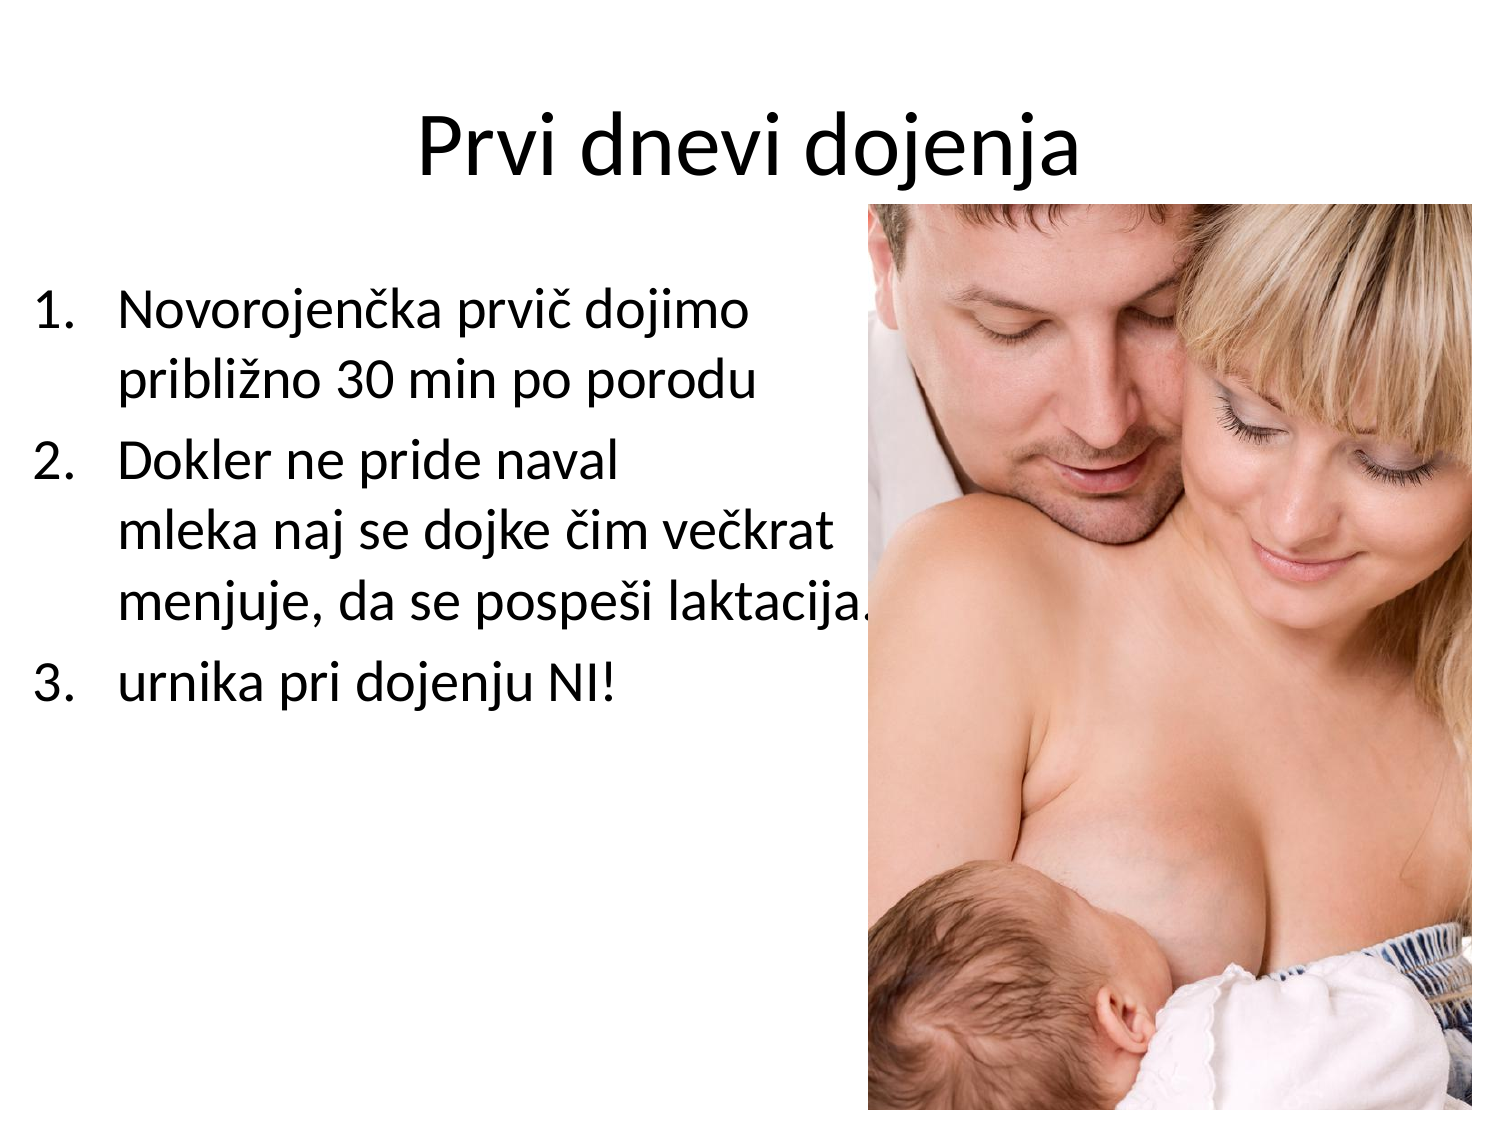

# Prvi dnevi dojenja
Novorojenčka prvič dojimo
približno 30 min po porodu
Dokler ne pride naval
mleka naj se dojke čim večkrat
menjuje, da se pospeši laktacija.
urnika pri dojenju NI!